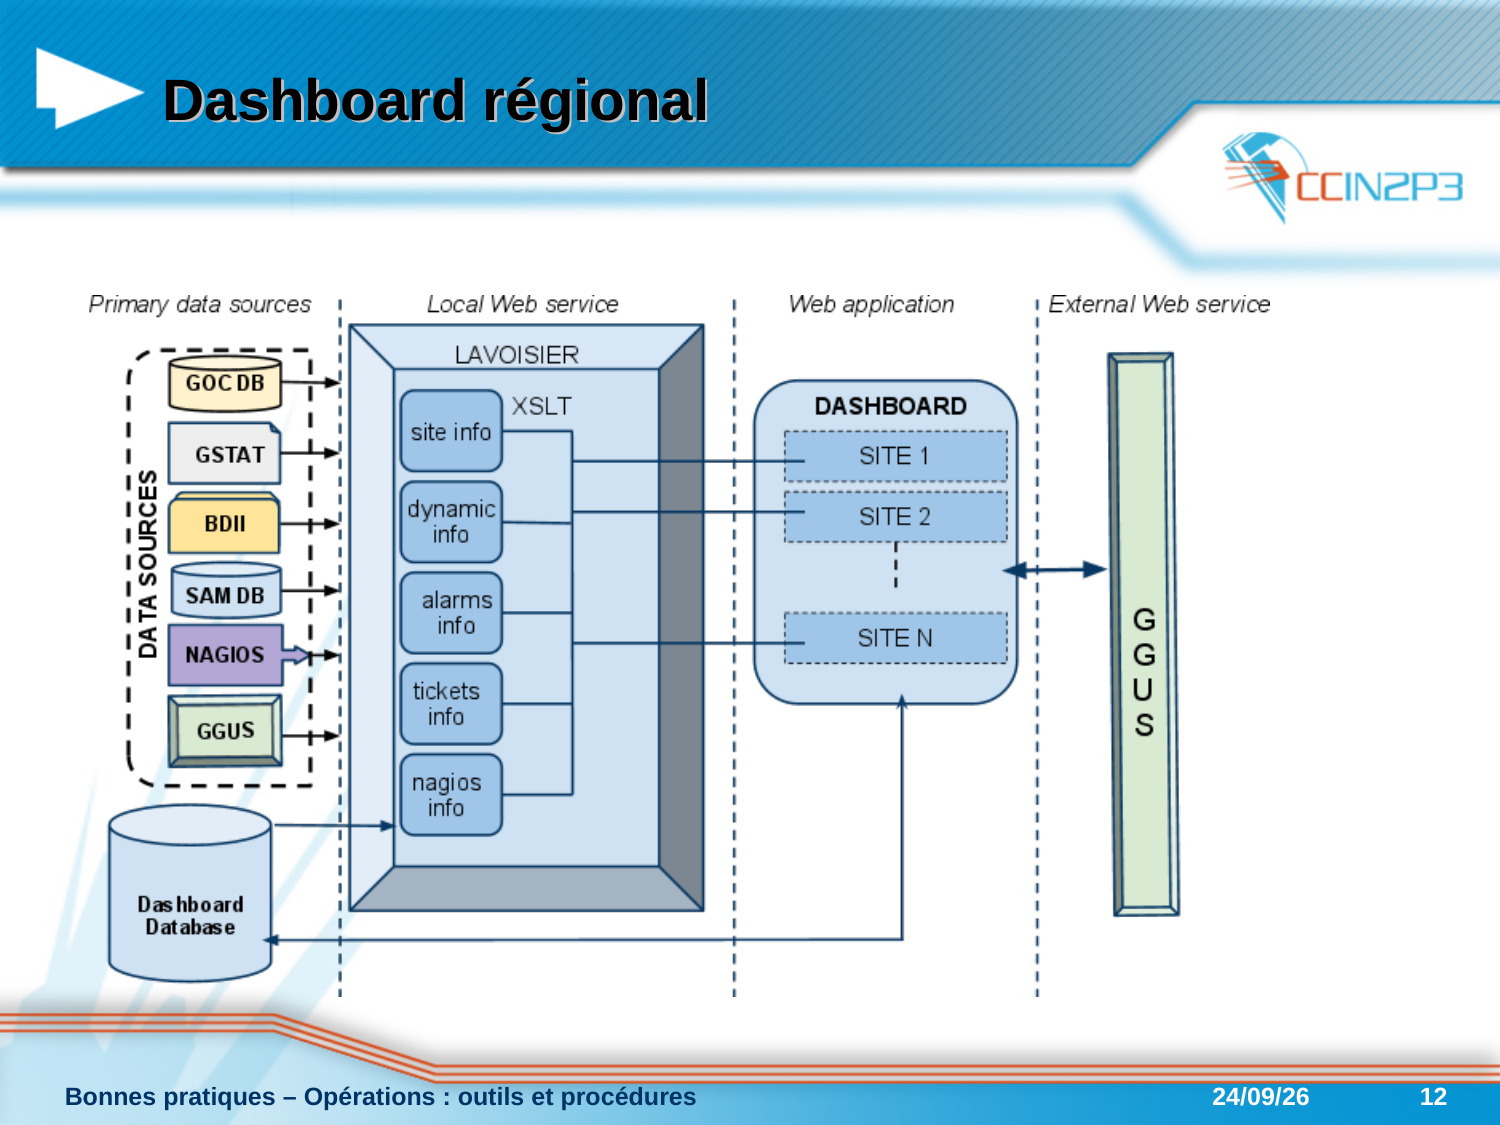

# Dashboard régional
Votre Nom / Titre de la présentation
12